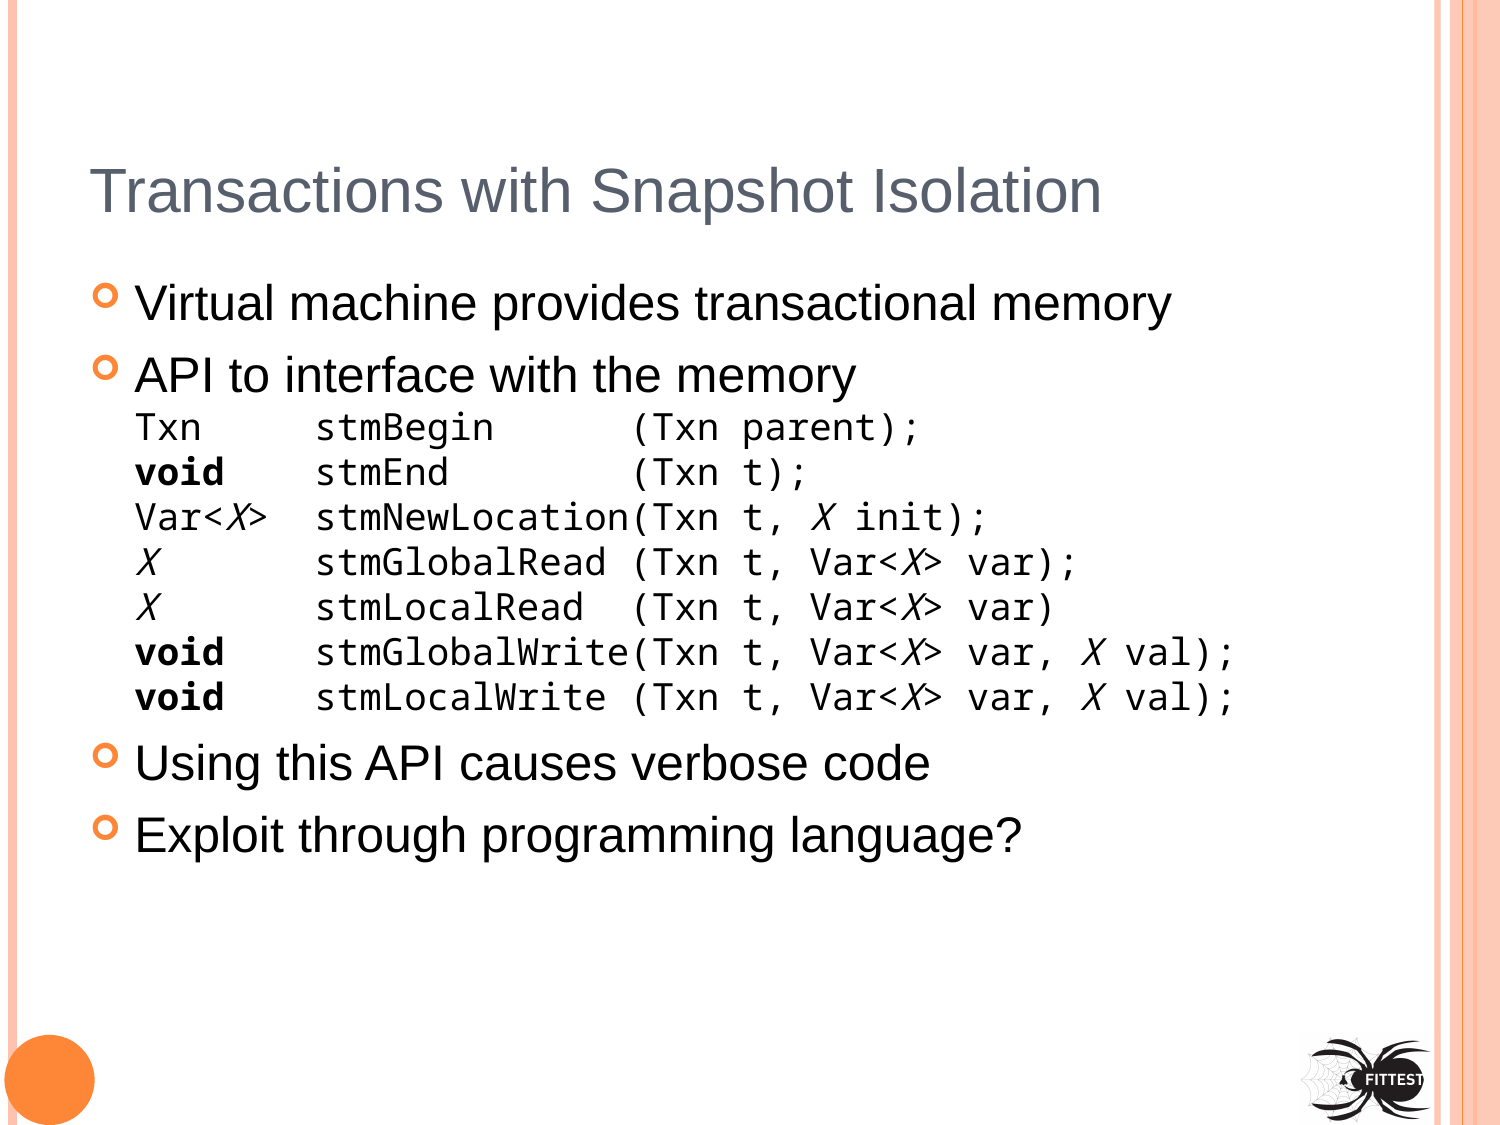

# Transactions with Snapshot Isolation
Virtual machine provides transactional memory
API to interface with the memory
Txn stmBegin (Txn parent);
void stmEnd (Txn t);
Var<X> stmNewLocation(Txn t, X init);
X stmGlobalRead (Txn t, Var<X> var);
X stmLocalRead (Txn t, Var<X> var)
void stmGlobalWrite(Txn t, Var<X> var, X val);
void stmLocalWrite (Txn t, Var<X> var, X val);
Using this API causes verbose code
Exploit through programming language?